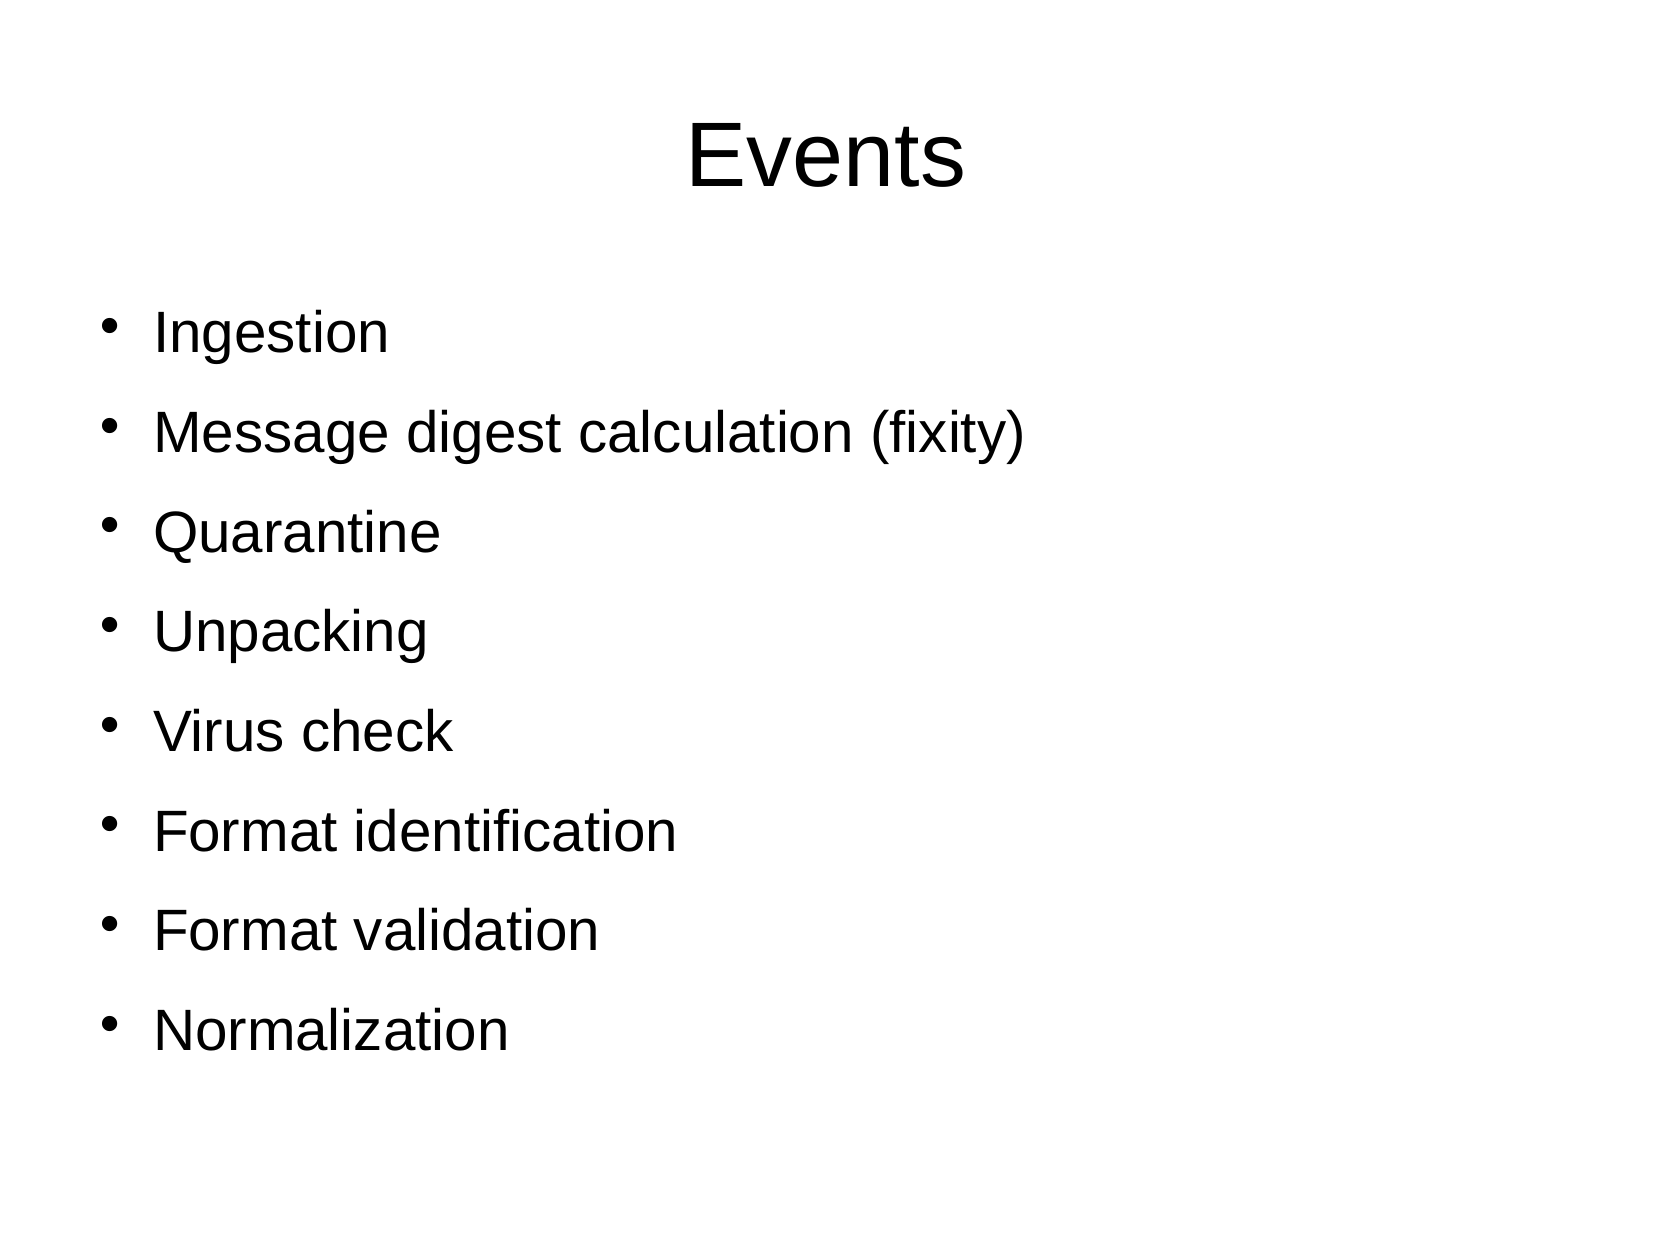

Events
Ingestion
Message digest calculation (fixity)
Quarantine
Unpacking
Virus check
Format identification
Format validation
Normalization